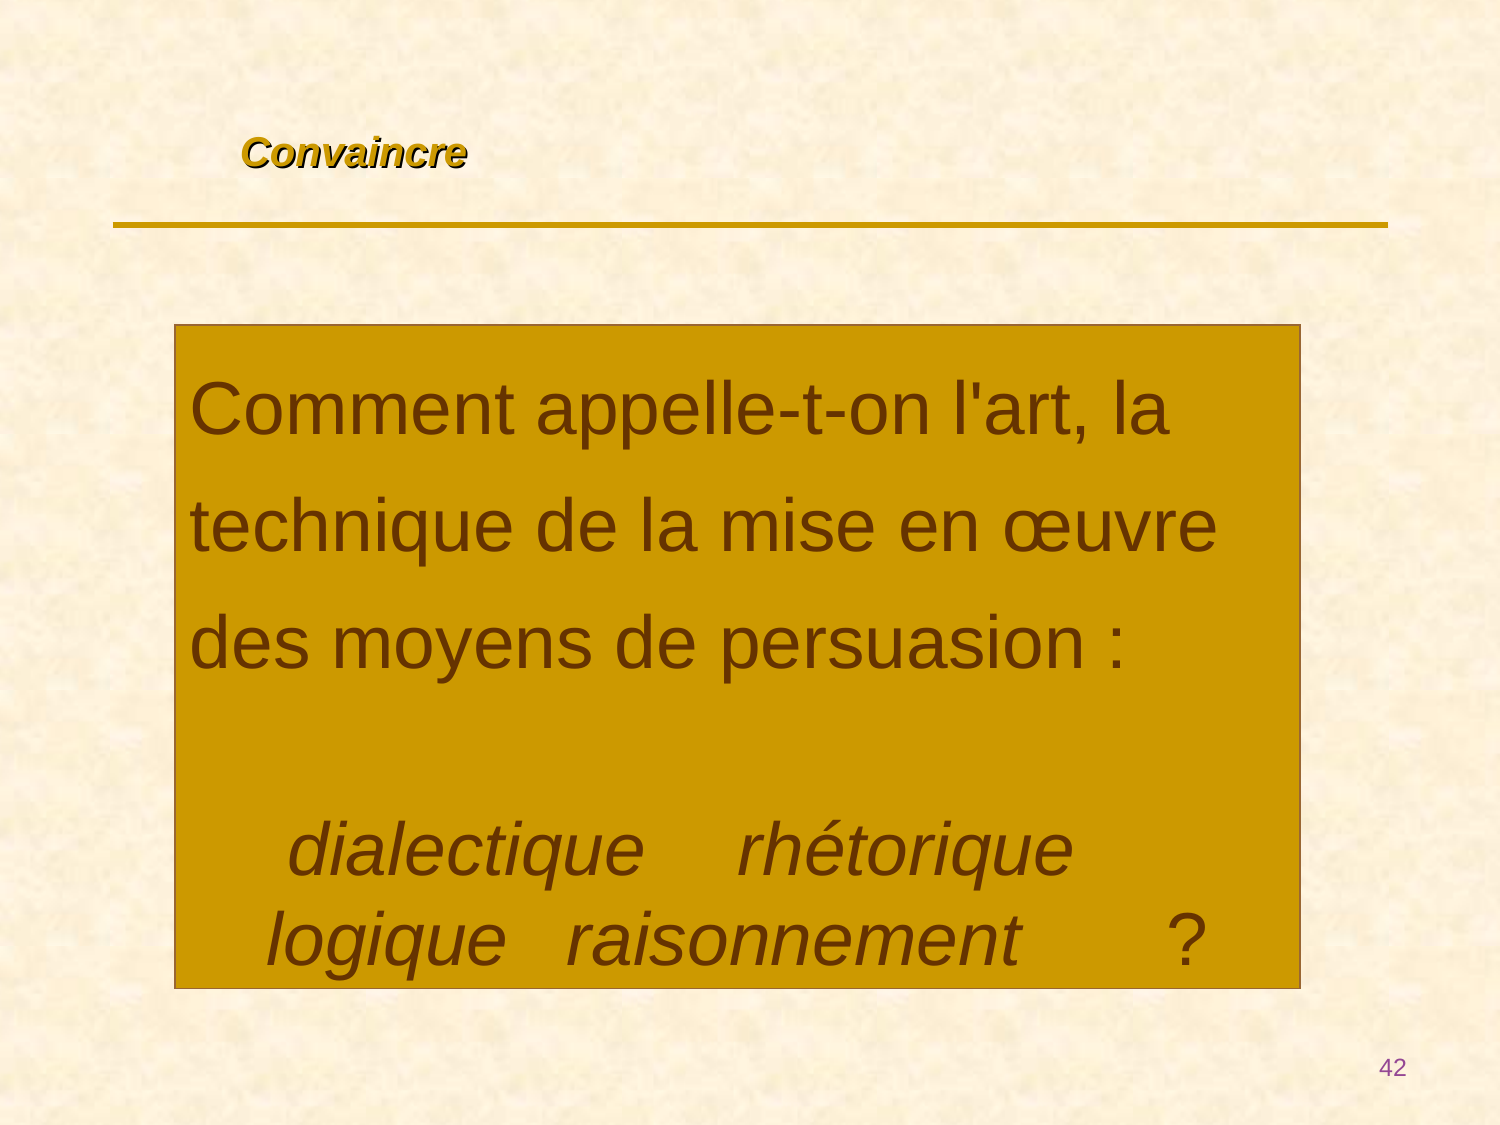

Convaincre
Comment appelle-t-on l'art, la technique de la mise en œuvre des moyens de persuasion :
dialectique	rhétorique	logique	raisonnement	?
42